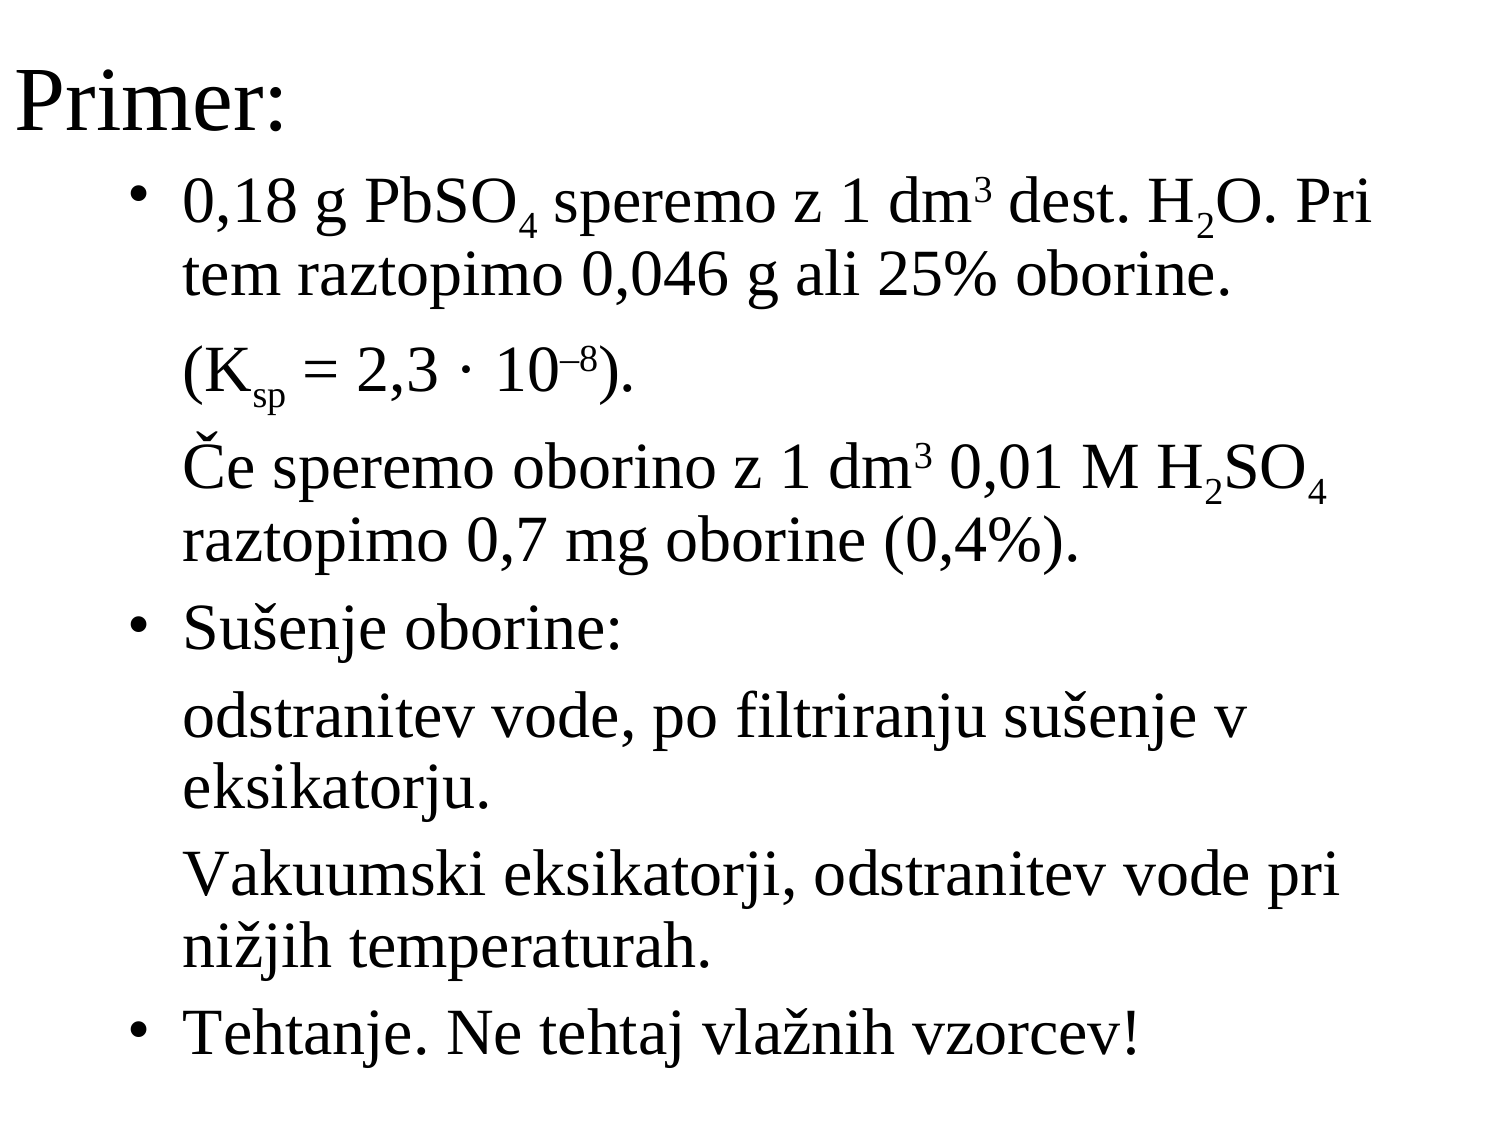

# Primer:
0,18 g PbSO4 speremo z 1 dm3 dest. H2O. Pri tem raztopimo 0,046 g ali 25% oborine.
	(Ksp = 2,3 · 10–8).
	Če speremo oborino z 1 dm3 0,01 M H2SO4 raztopimo 0,7 mg oborine (0,4%).
Sušenje oborine:
	odstranitev vode, po filtriranju sušenje v eksikatorju.
	Vakuumski eksikatorji, odstranitev vode pri nižjih temperaturah.
Tehtanje. Ne tehtaj vlažnih vzorcev!